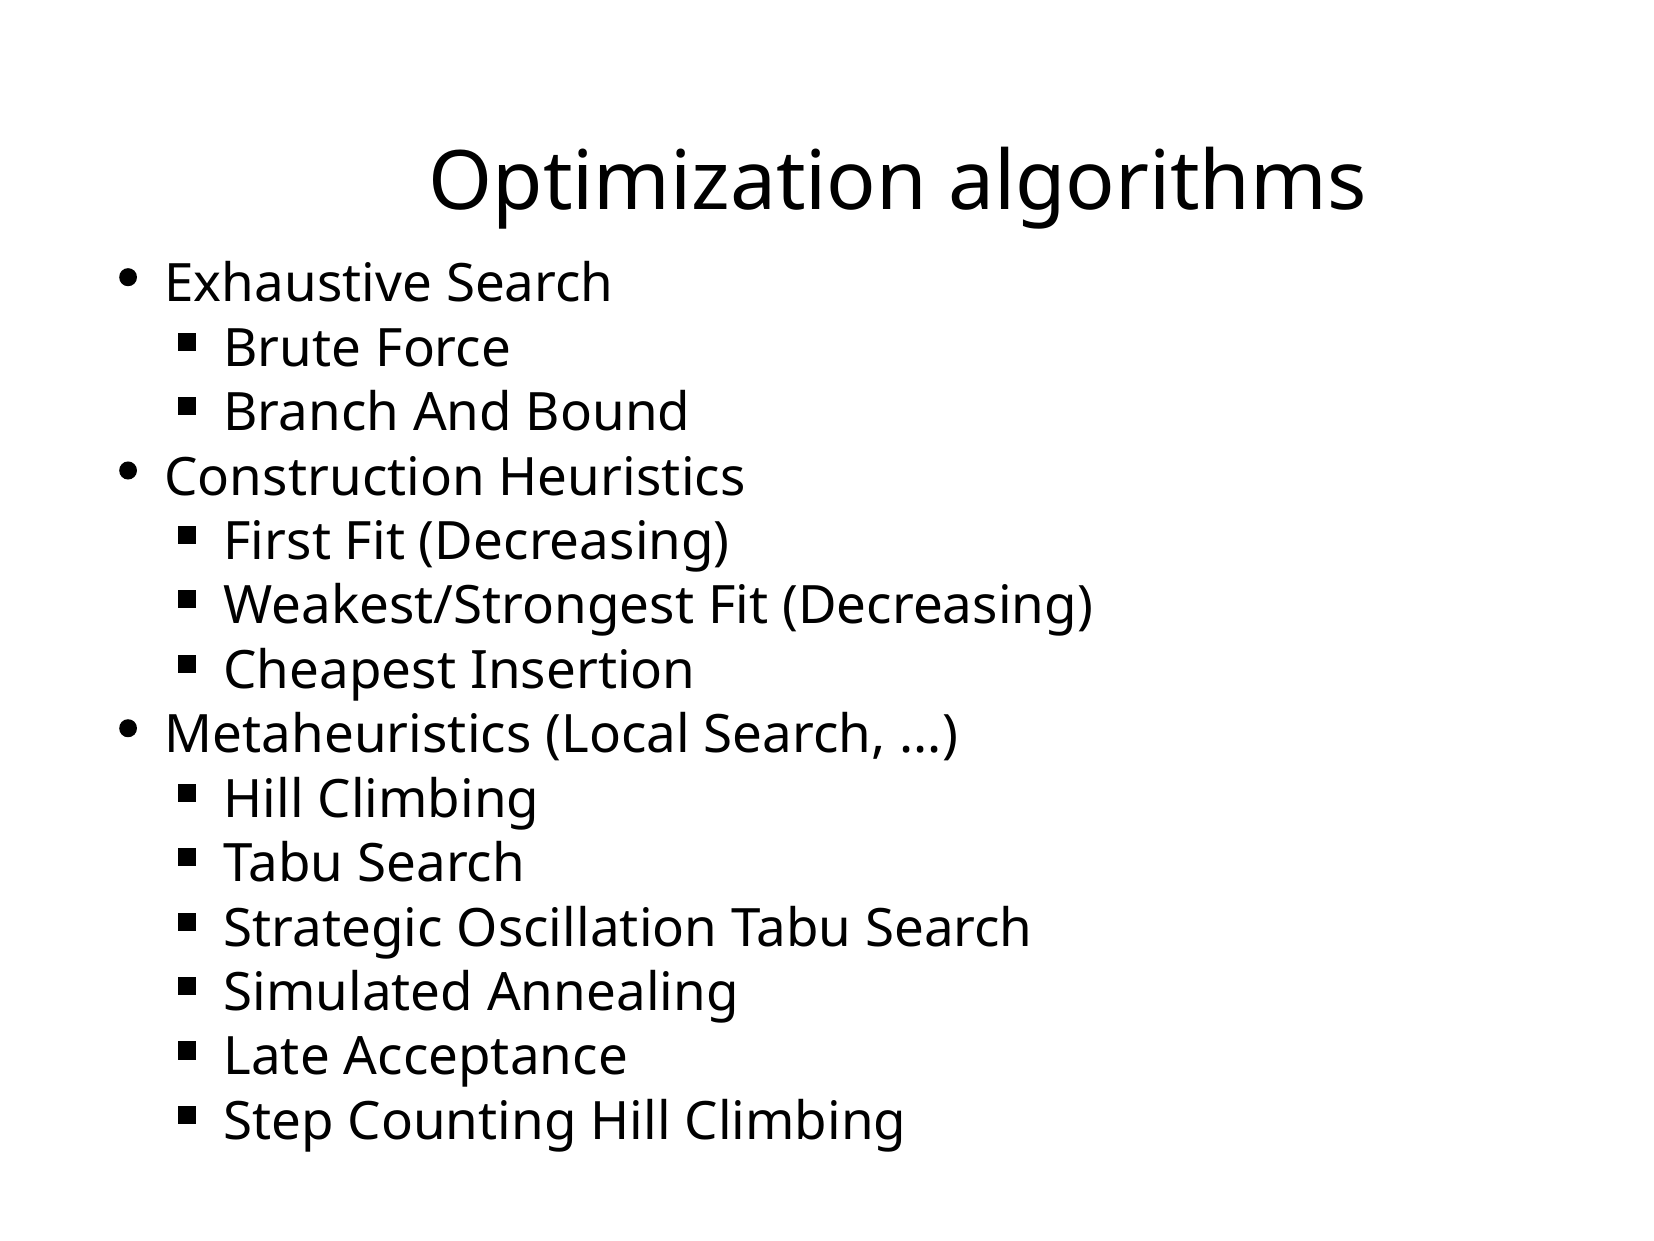

Optimization algorithms
Exhaustive Search
Brute Force
Branch And Bound
Construction Heuristics
First Fit (Decreasing)
Weakest/Strongest Fit (Decreasing)
Cheapest Insertion
Metaheuristics (Local Search, ...)
Hill Climbing
Tabu Search
Strategic Oscillation Tabu Search
Simulated Annealing
Late Acceptance
Step Counting Hill Climbing